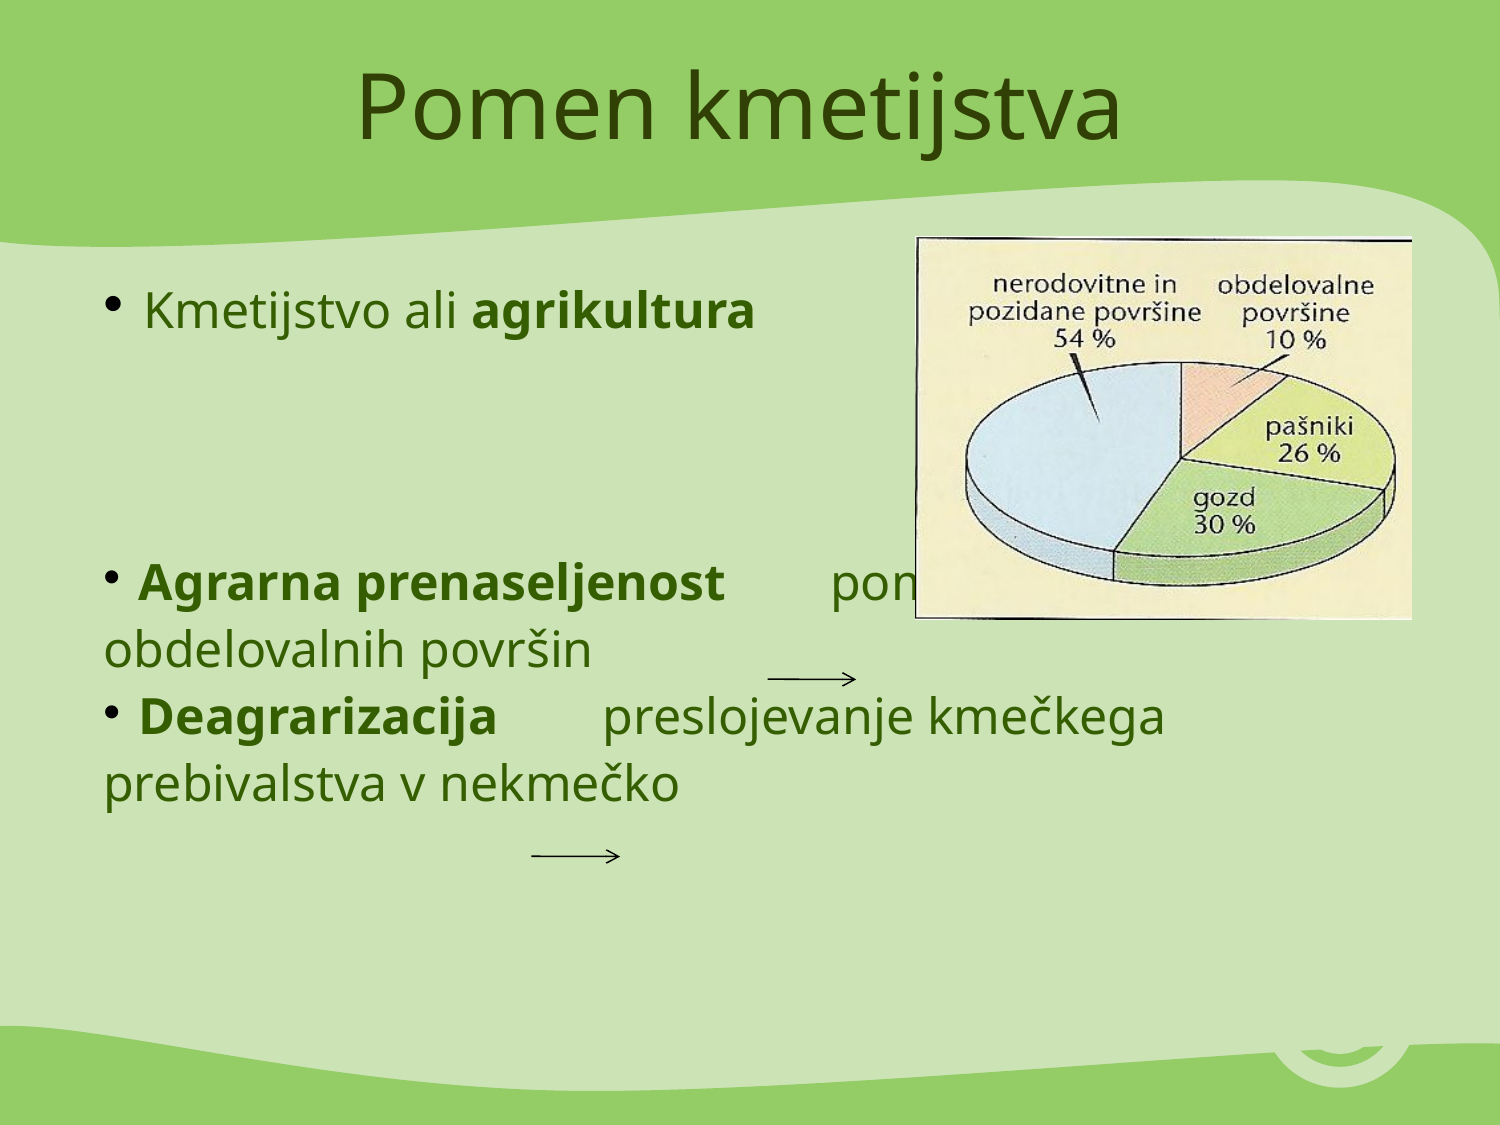

# Pomen kmetijstva
 Kmetijstvo ali agrikultura
 Agrarna prenaseljenost pomankanje obdelovalnih površin
 Deagrarizacija preslojevanje kmečkega prebivalstva v nekmečko